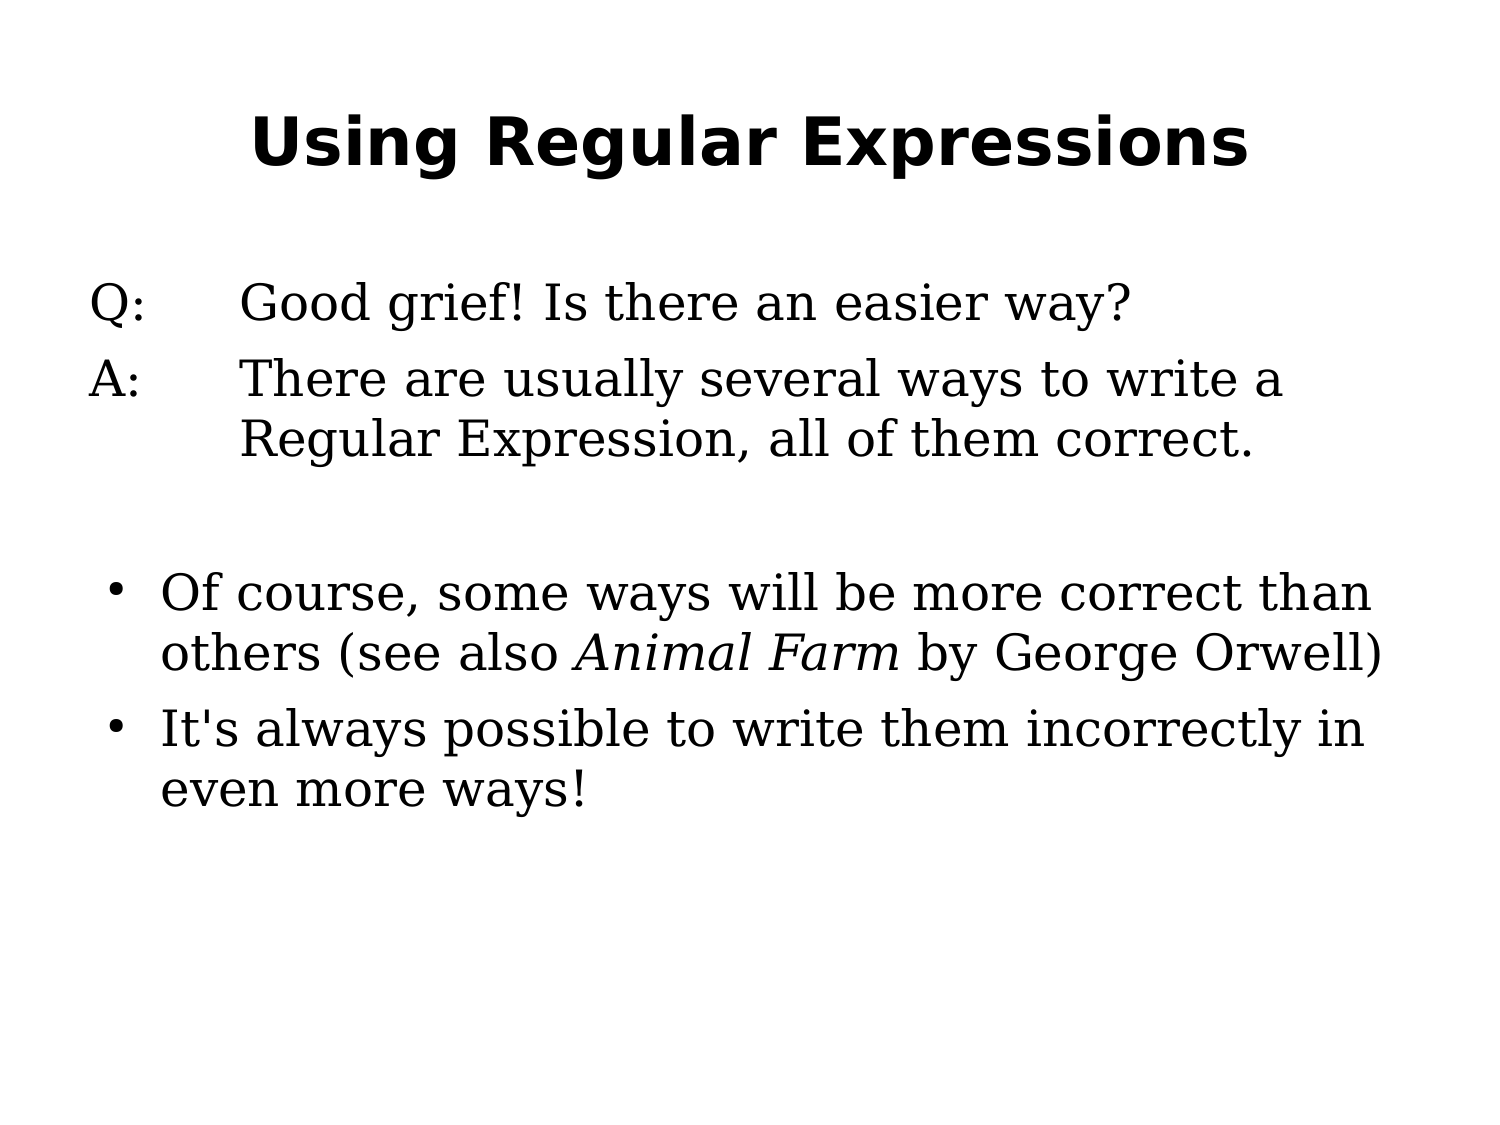

# Using Regular Expressions
Q:	Good grief! Is there an easier way?
A:		There are usually several ways to write a 	Regular Expression, all of them correct.
Of course, some ways will be more correct than others (see also Animal Farm by George Orwell)
It's always possible to write them incorrectly in even more ways!